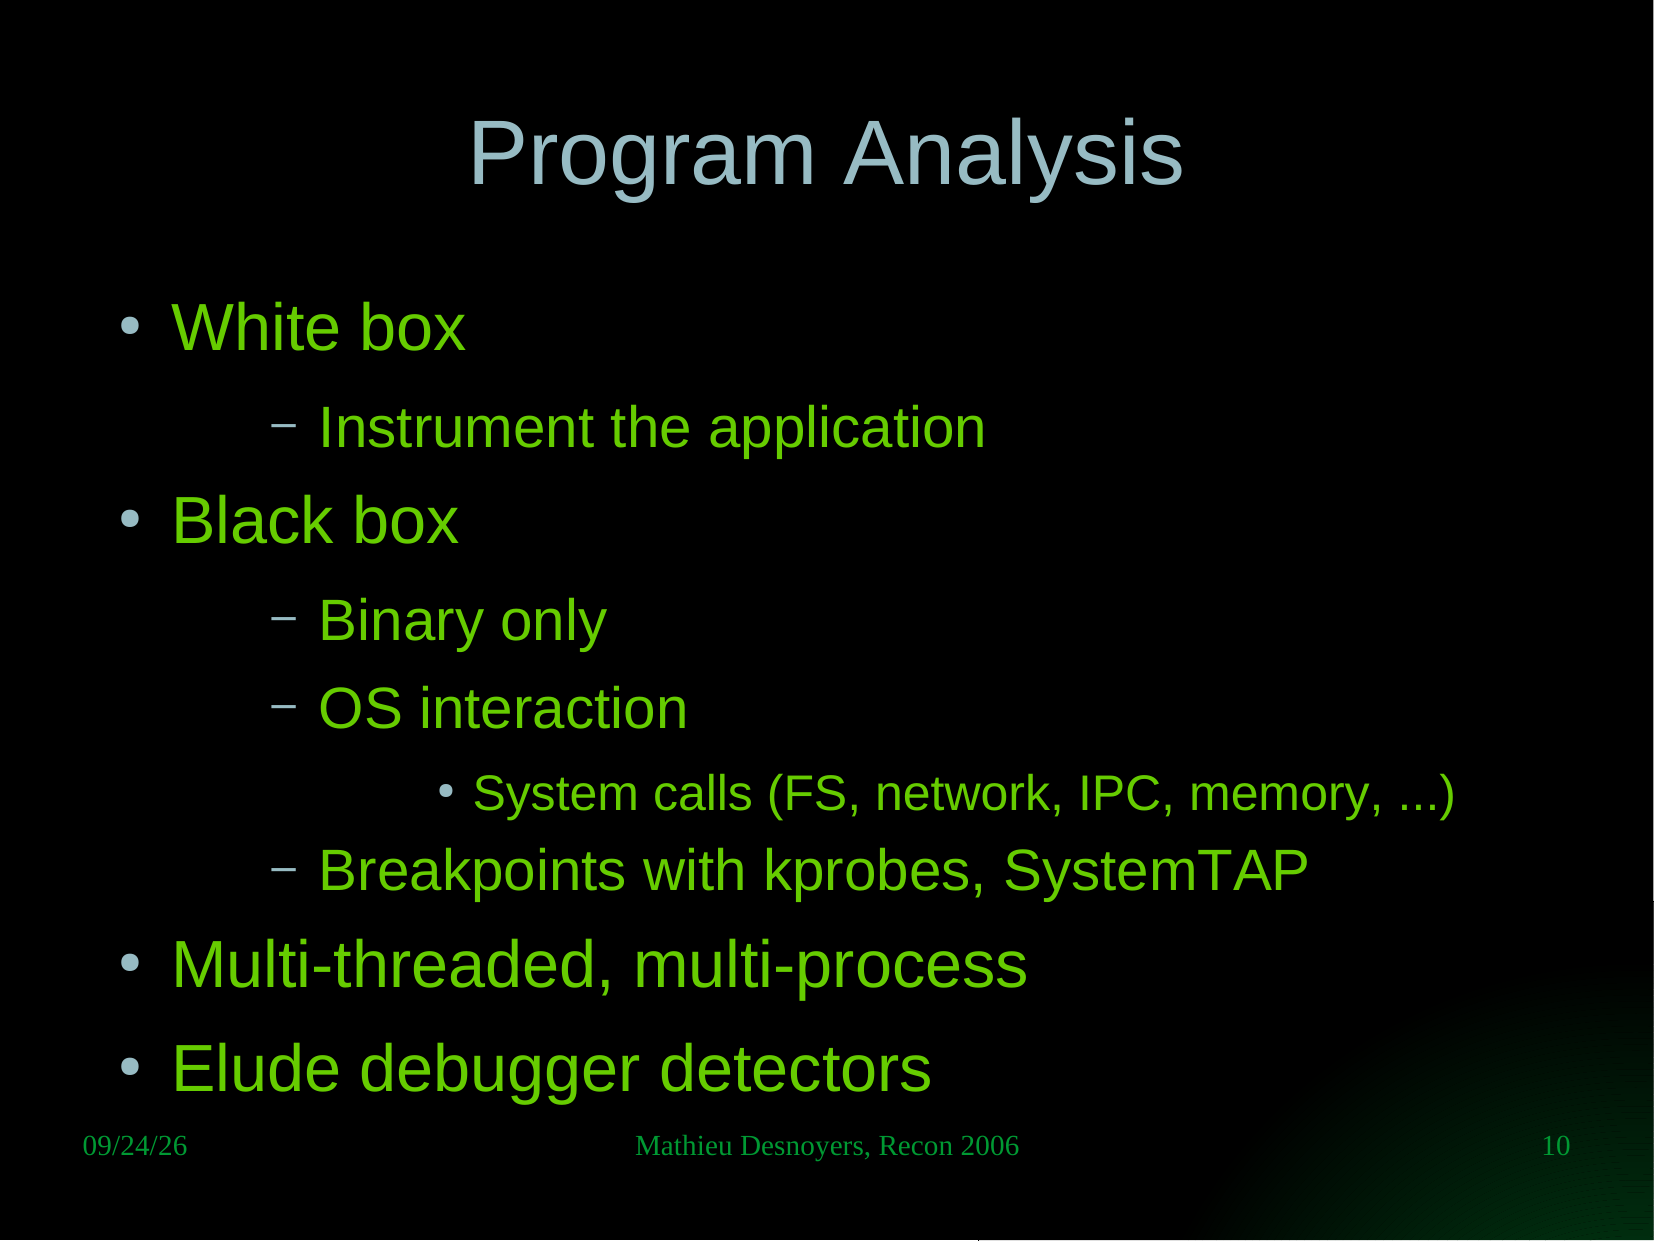

# Program Analysis
White box
Instrument the application
Black box
Binary only
OS interaction
System calls (FS, network, IPC, memory, ...)
Breakpoints with kprobes, SystemTAP
Multi-threaded, multi-process
Elude debugger detectors
Mathieu Desnoyers, Recon 2006
10